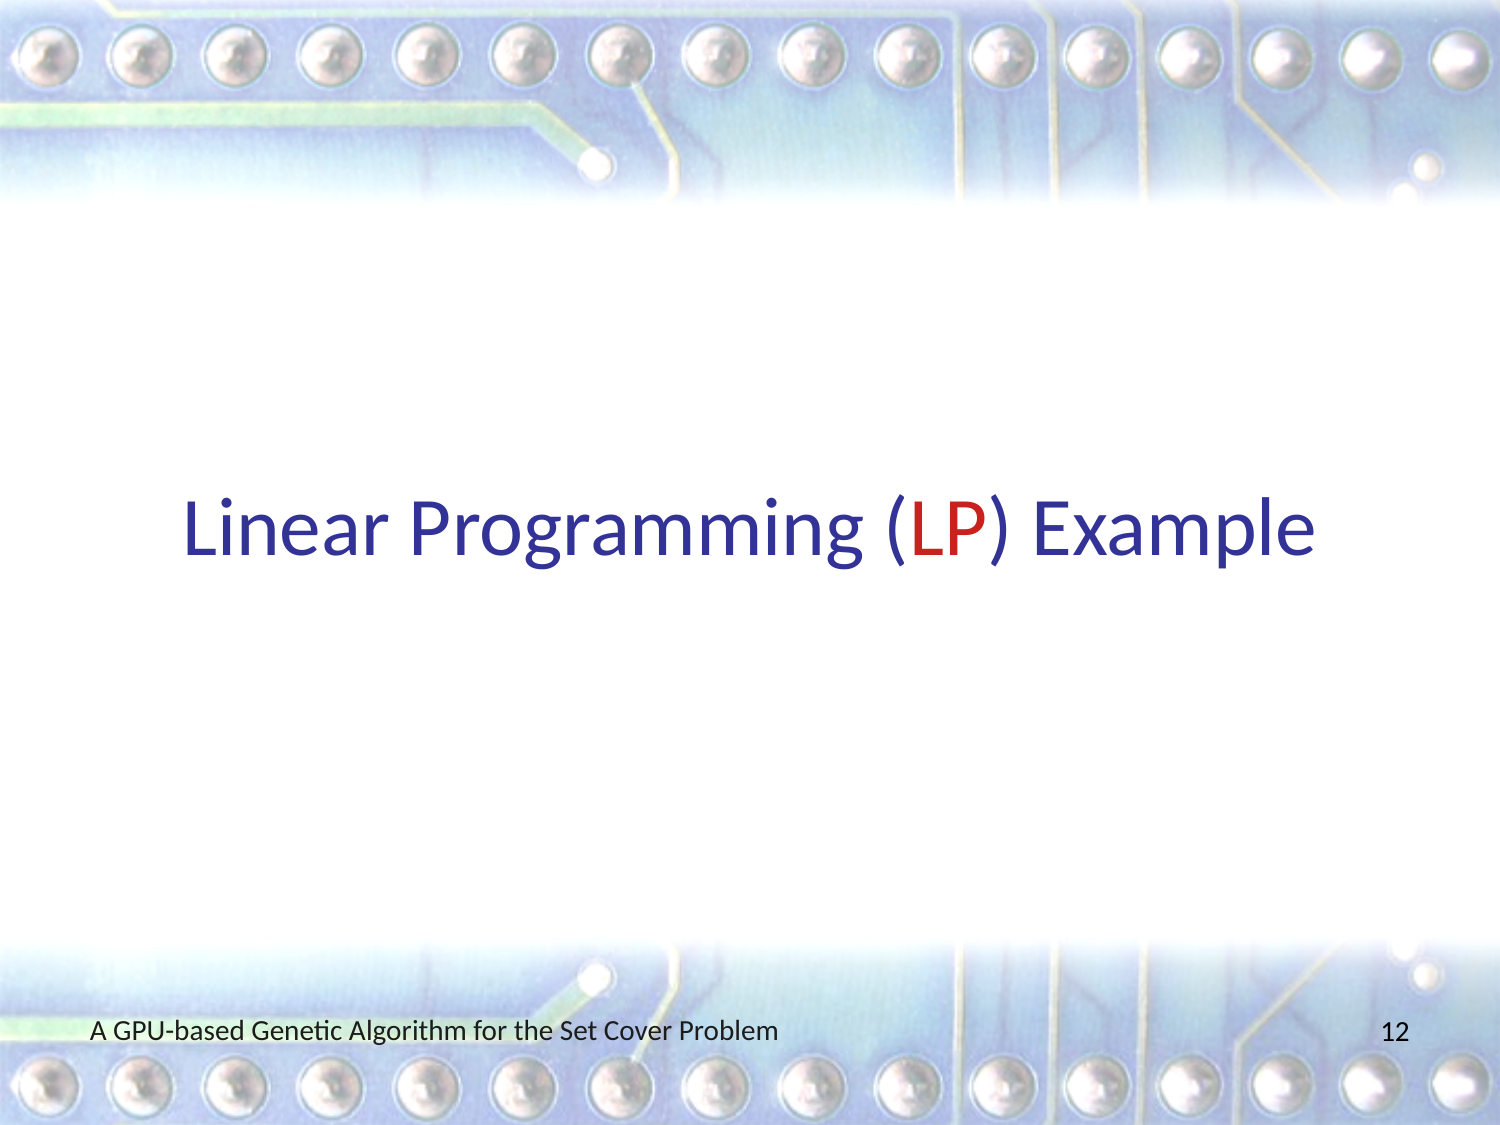

# Linear Programming (LP) Example
A GPU-based Genetic Algorithm for the Set Cover Problem
12